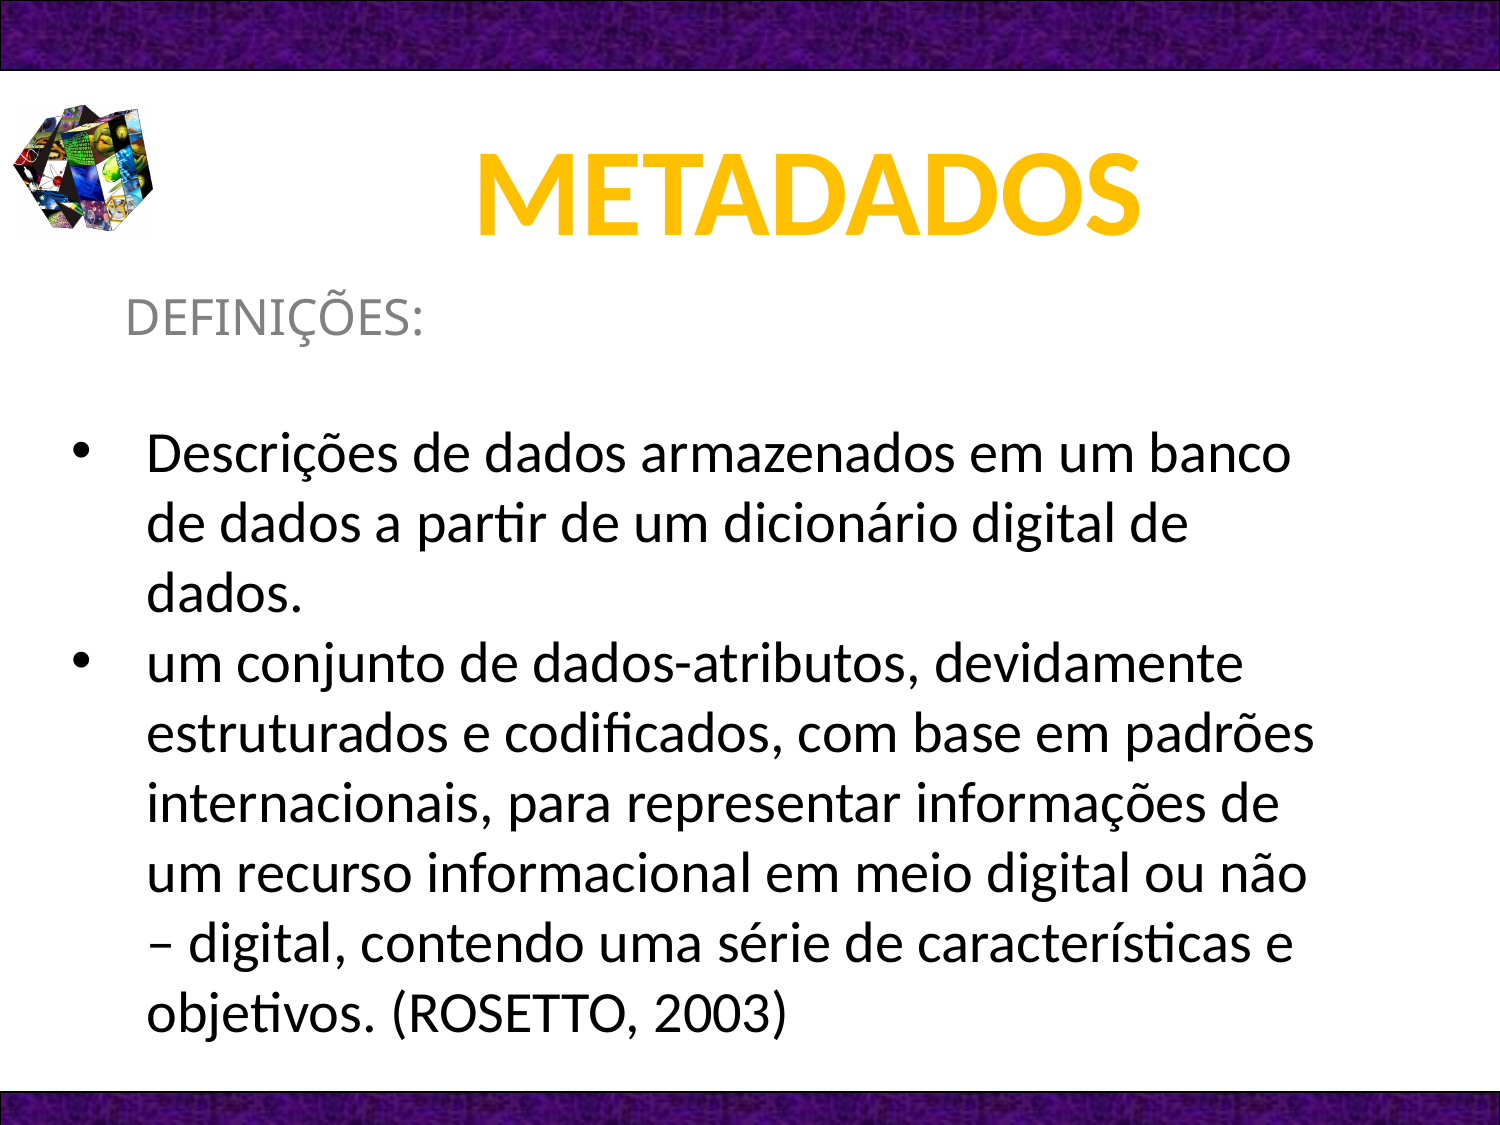

METADADOS
  DEFINIÇÕES:
Descrições de dados armazenados em um banco de dados a partir de um dicionário digital de dados.
um conjunto de dados-atributos, devidamente estruturados e codificados, com base em padrões internacionais, para representar informações de um recurso informacional em meio digital ou não – digital, contendo uma série de características e objetivos. (ROSETTO, 2003)